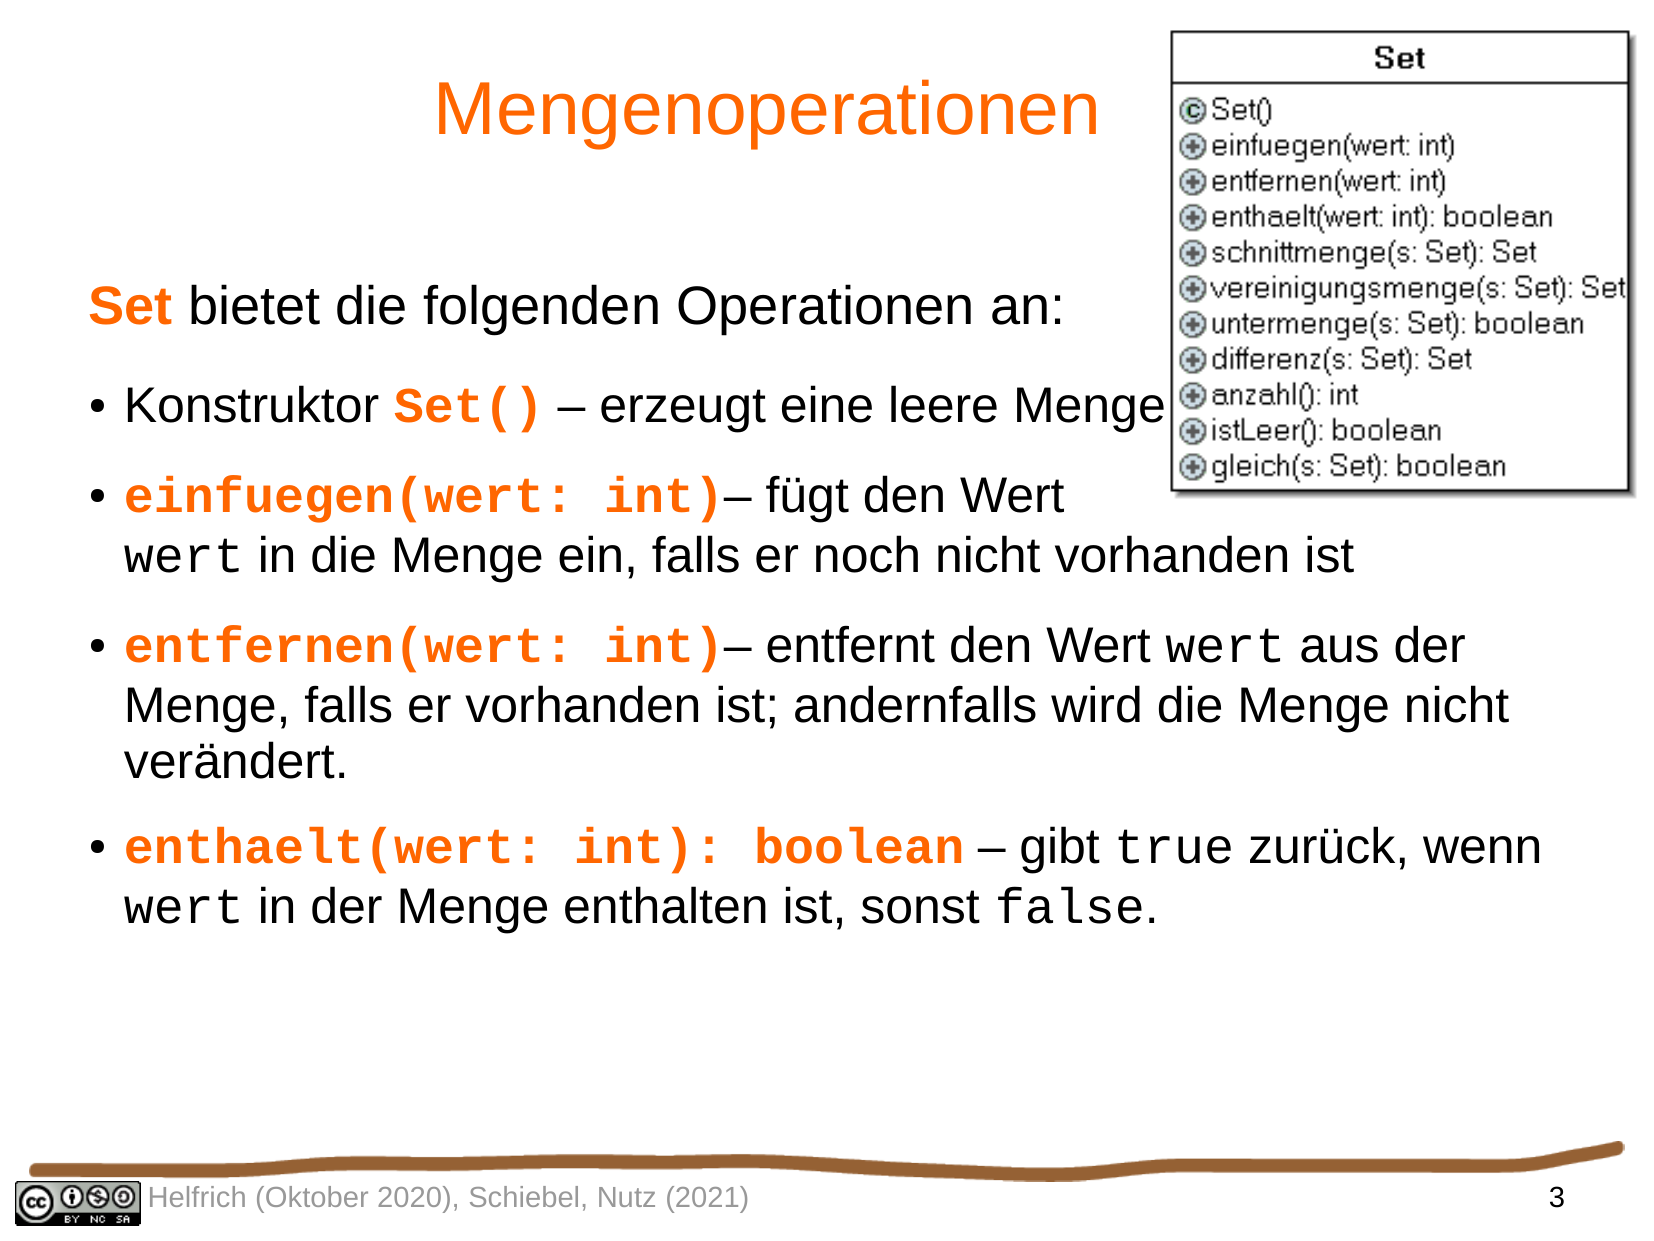

# Mengenoperationen
Set bietet die folgenden Operationen an:
Konstruktor Set() – erzeugt eine leere Menge
einfuegen(wert: int)– fügt den Wert
wert in die Menge ein, falls er noch nicht vorhanden ist
entfernen(wert: int)– entfernt den Wert wert aus der Menge, falls er vorhanden ist; andernfalls wird die Menge nicht verändert.
enthaelt(wert: int): boolean – gibt true zurück, wenn wert in der Menge enthalten ist, sonst false.
3